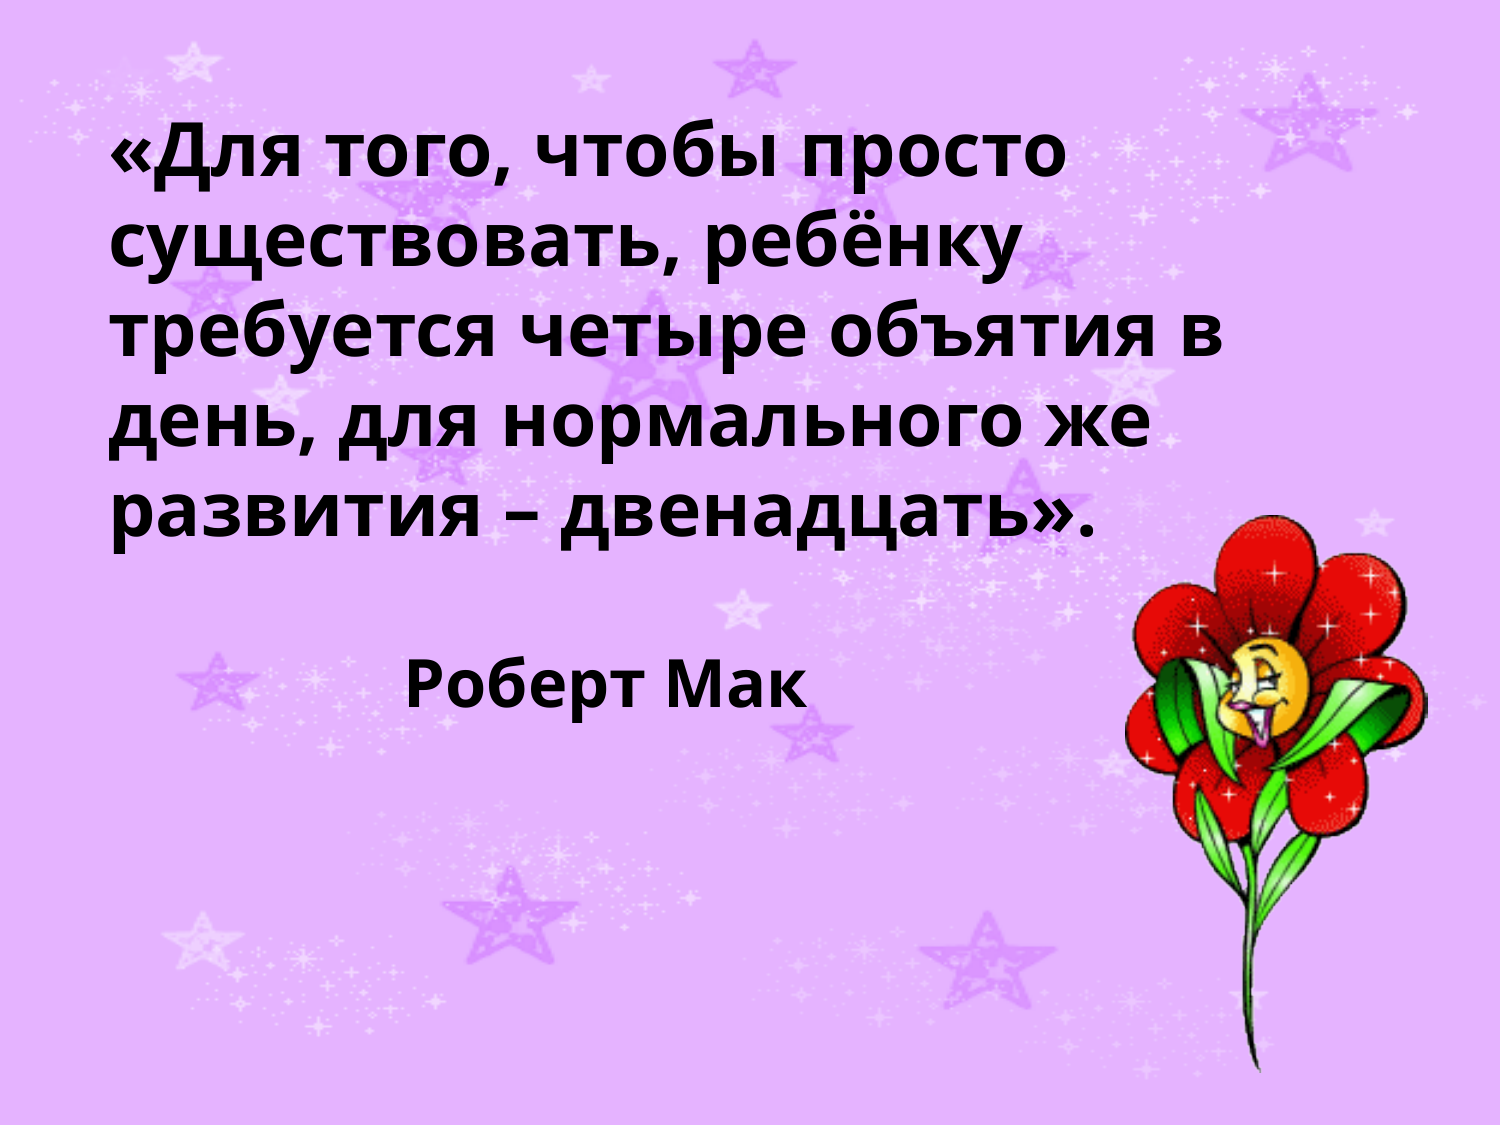

«Для того, чтобы просто существовать, ребёнку требуется четыре объятия в день, для нормального же развития – двенадцать».
				Роберт Мак